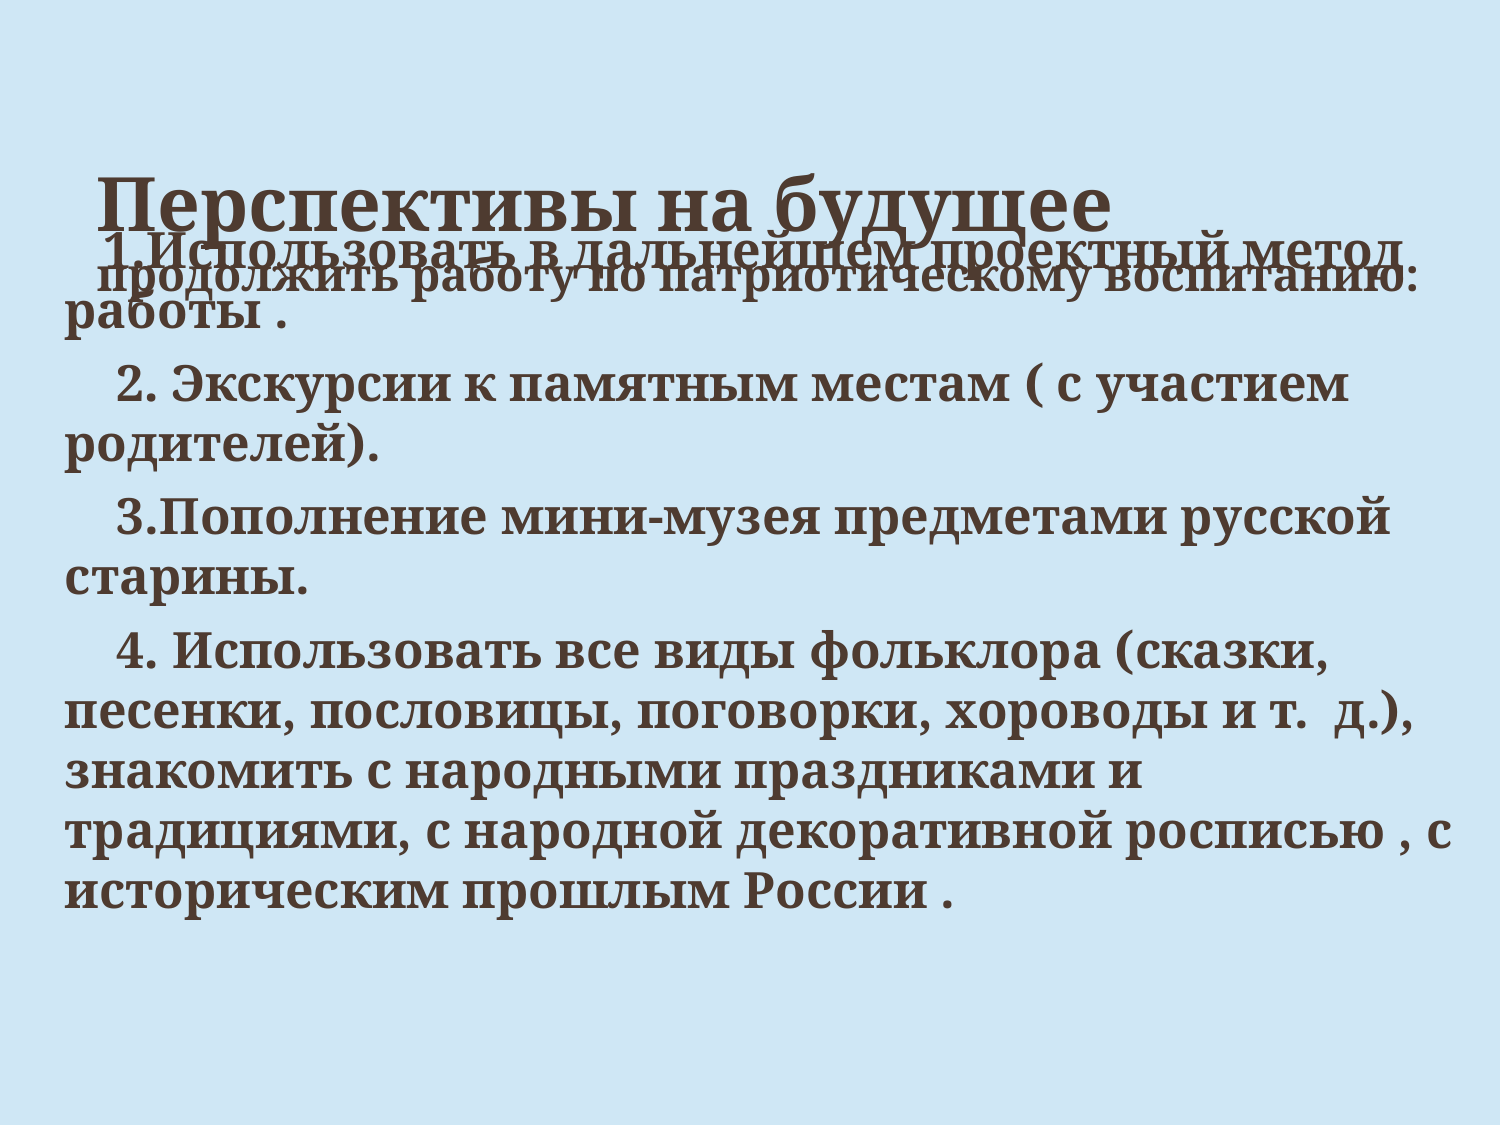

# Перспективы на будущее продолжить работу по патриотическому воспитанию:
 1.Использовать в дальнейшем проектный метод работы .
 2. Экскурсии к памятным местам ( с участием родителей).
 3.Пополнение мини-музея предметами русской старины.
 4. Использовать все виды фольклора (сказки, песенки, пословицы, поговорки, хороводы и т. д.), знакомить с народными праздниками и традициями, с народной декоративной росписью , с историческим прошлым России .